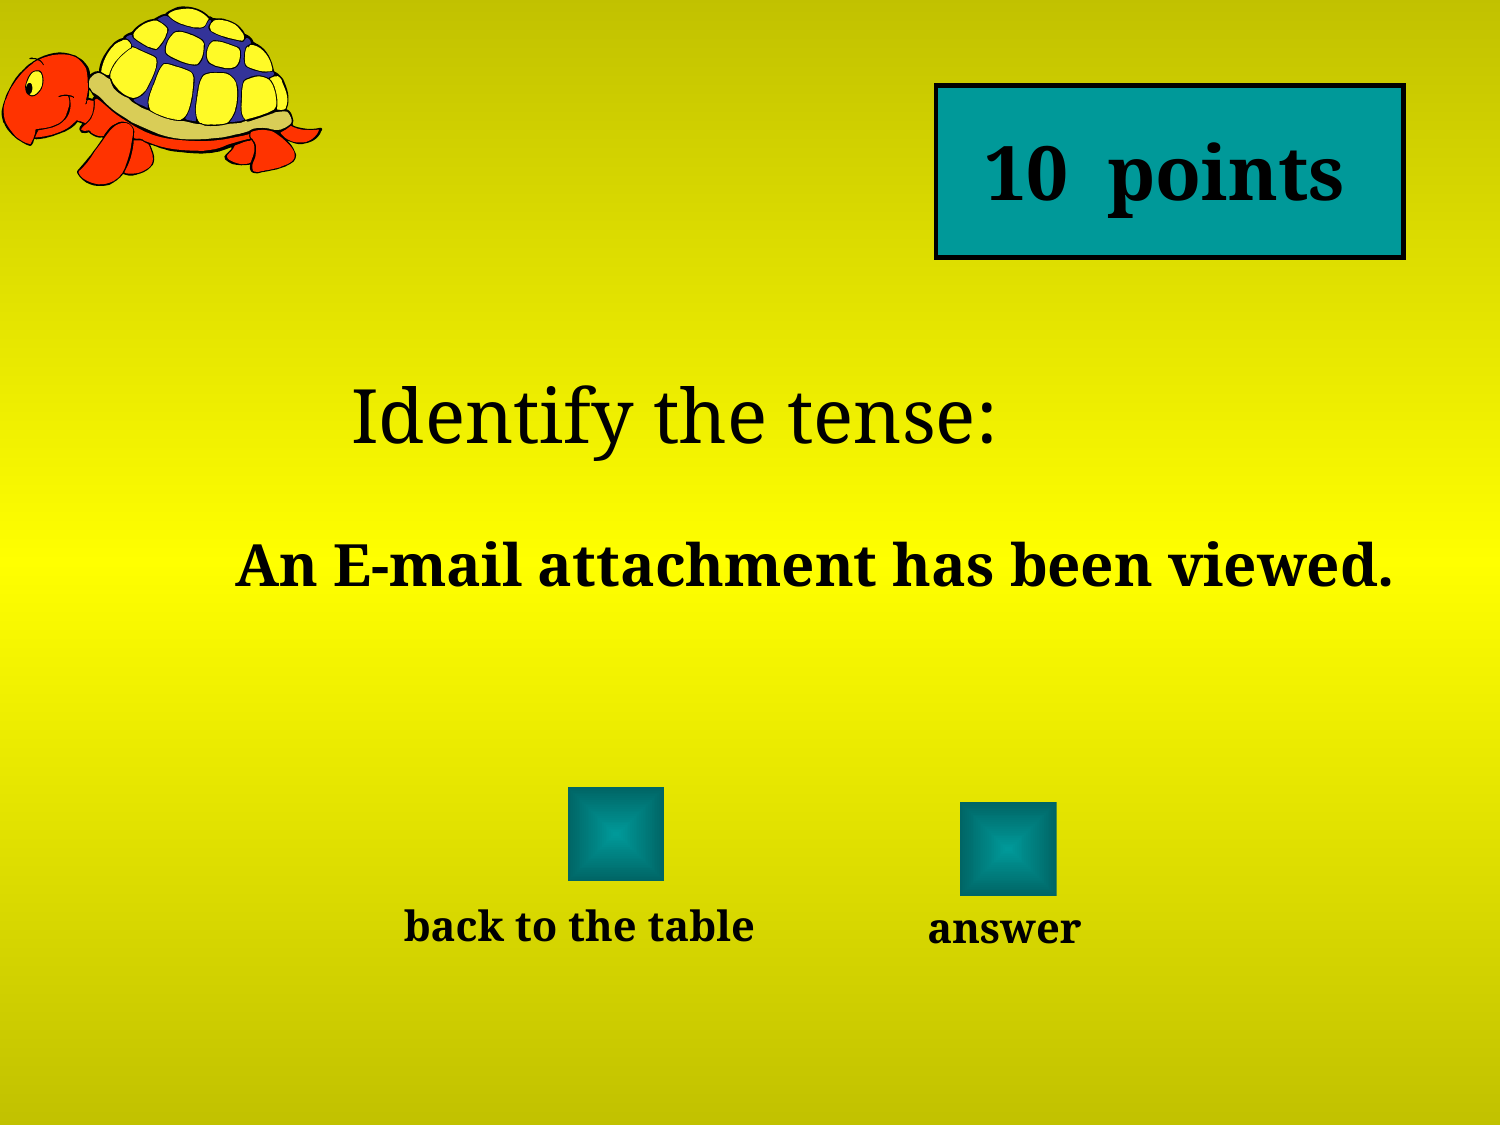

10 points
# Identify the tense:
An E-mail attachment has been viewed.
back to the table
answer